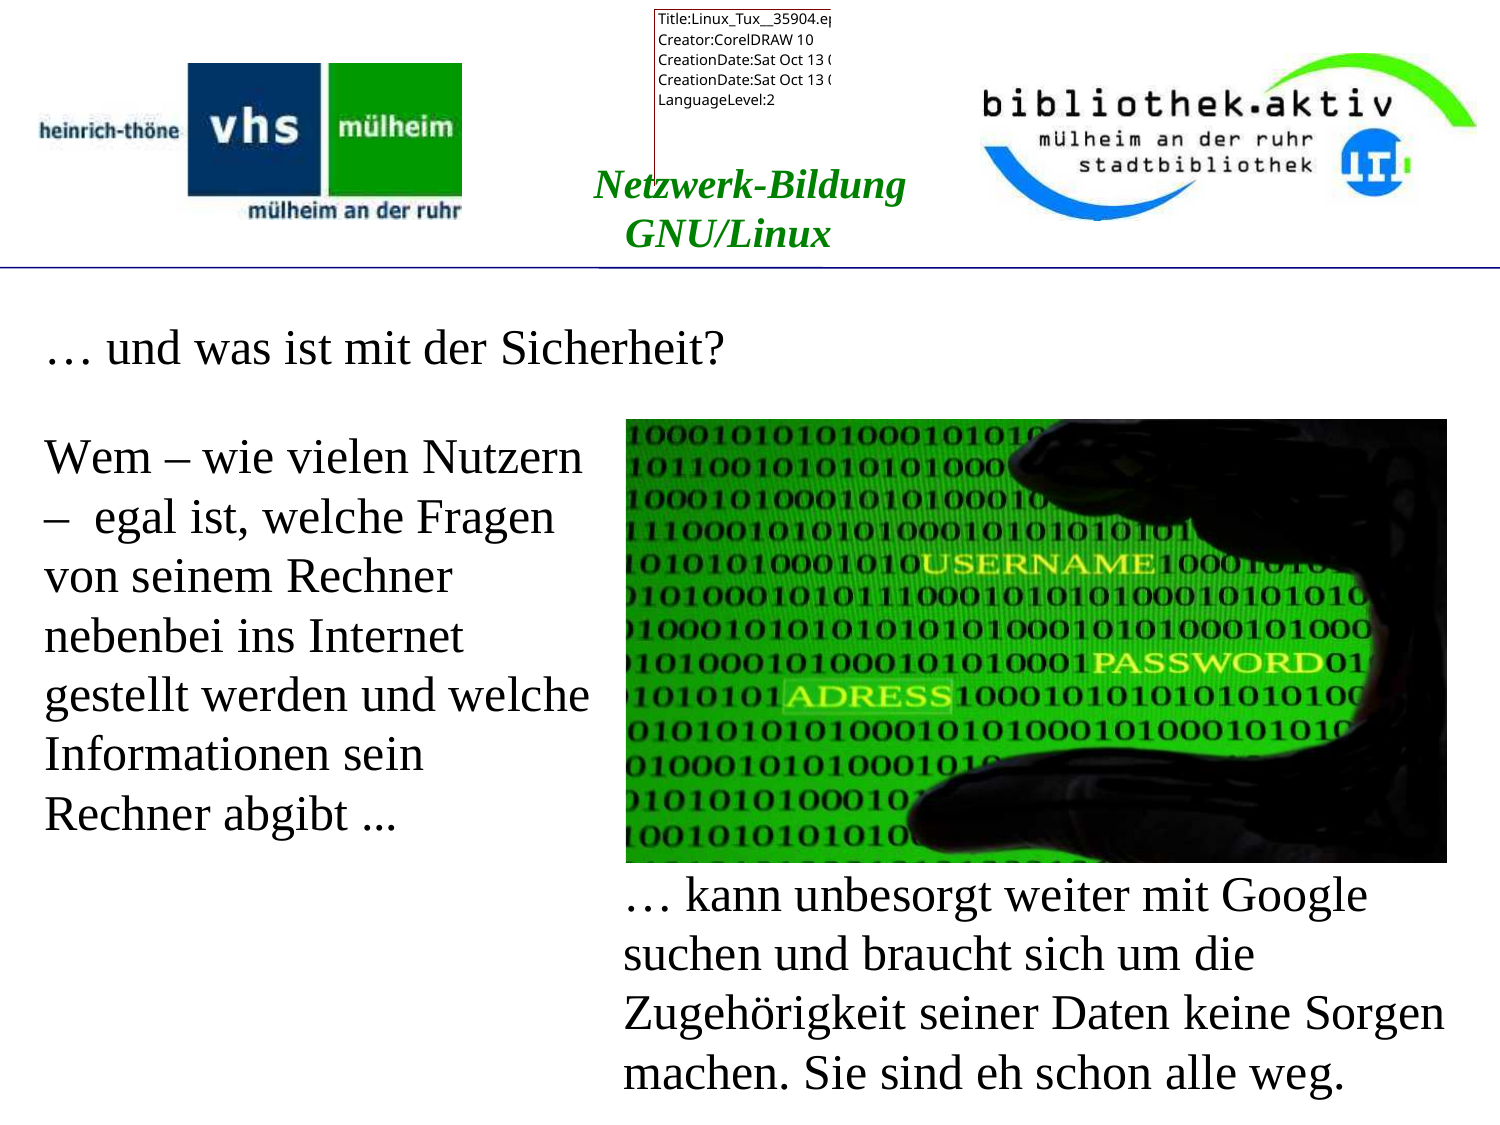

Netzwerk-Bildung
 GNU/Linux
… und was ist mit der Sicherheit?
Wem – wie vielen Nutzern – egal ist, welche Fragen von seinem Rechner nebenbei ins Internet gestellt werden und welche Informationen sein Rechner abgibt ...
… kann unbesorgt weiter mit Google suchen und braucht sich um die Zugehörigkeit seiner Daten keine Sorgen machen. Sie sind eh schon alle weg.